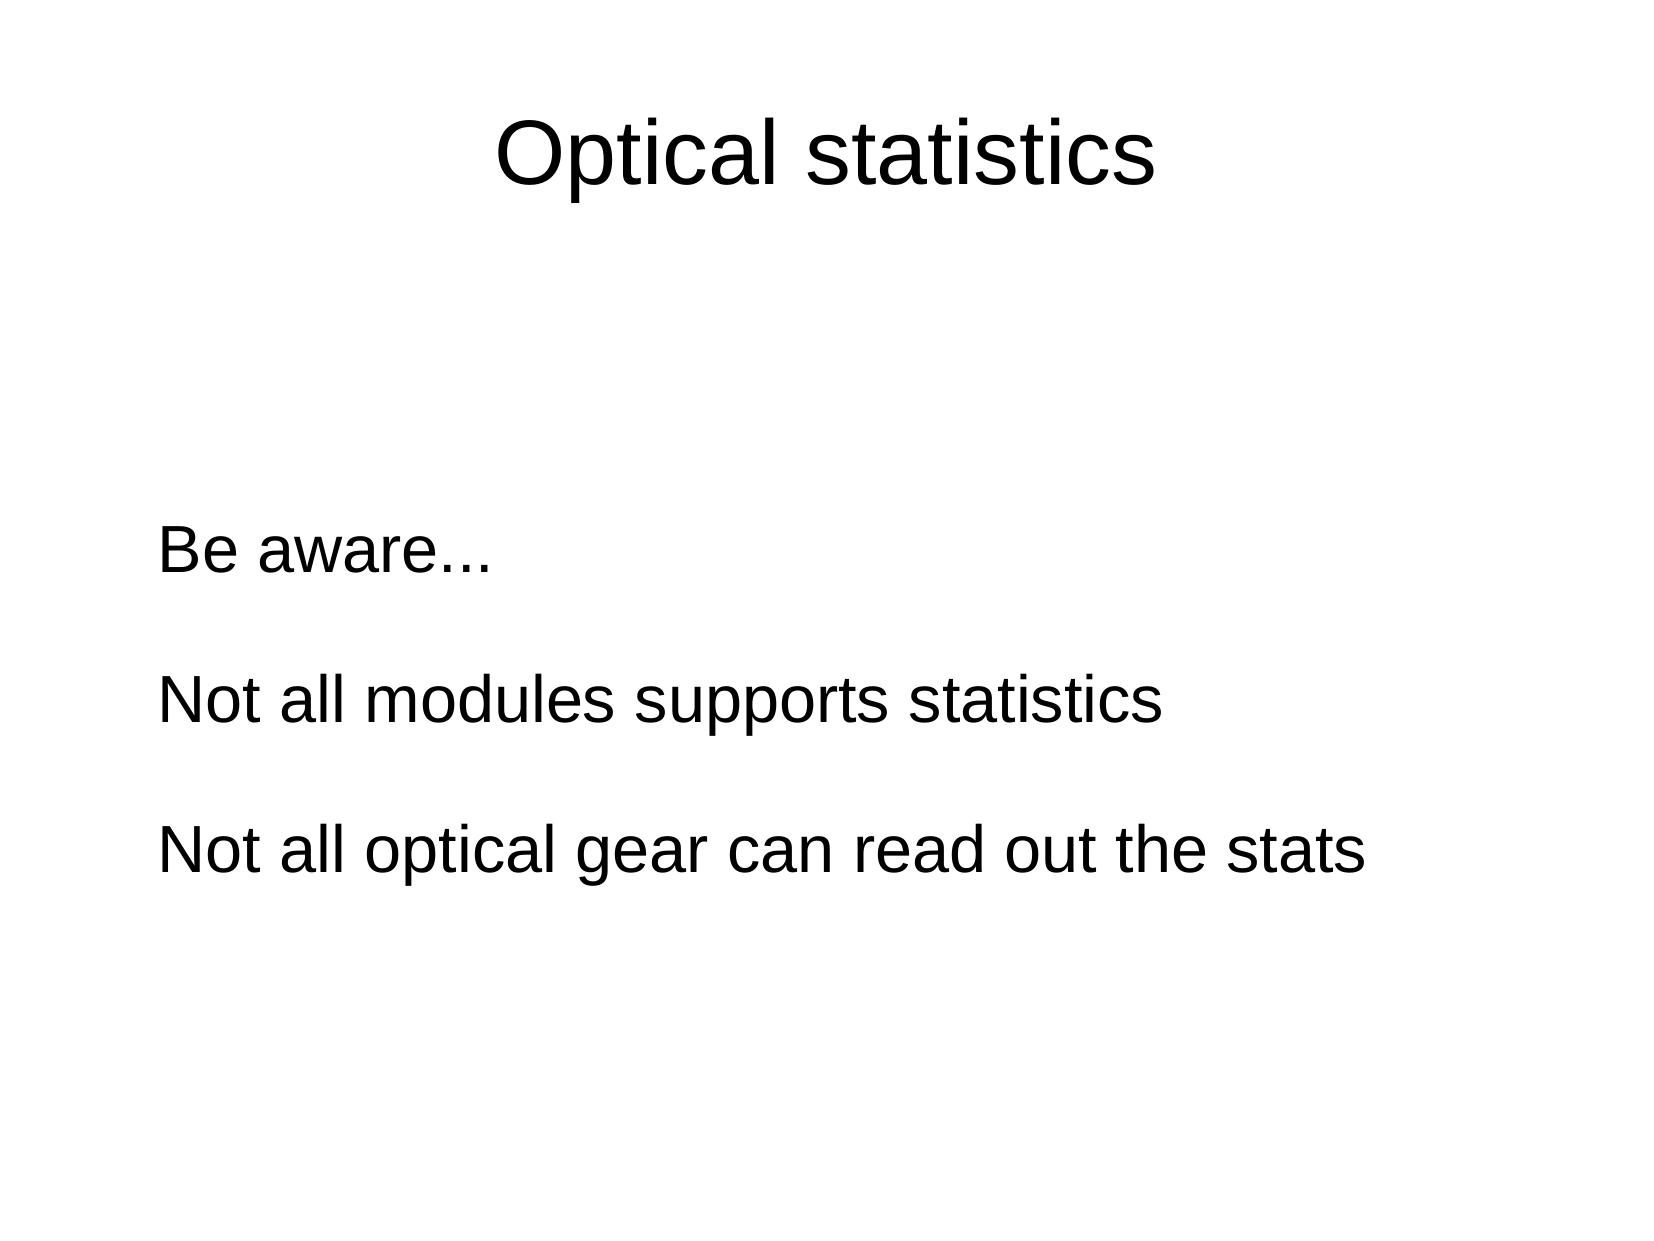

# Optical statistics
	Be aware...
	Not all modules supports statistics
	Not all optical gear can read out the stats